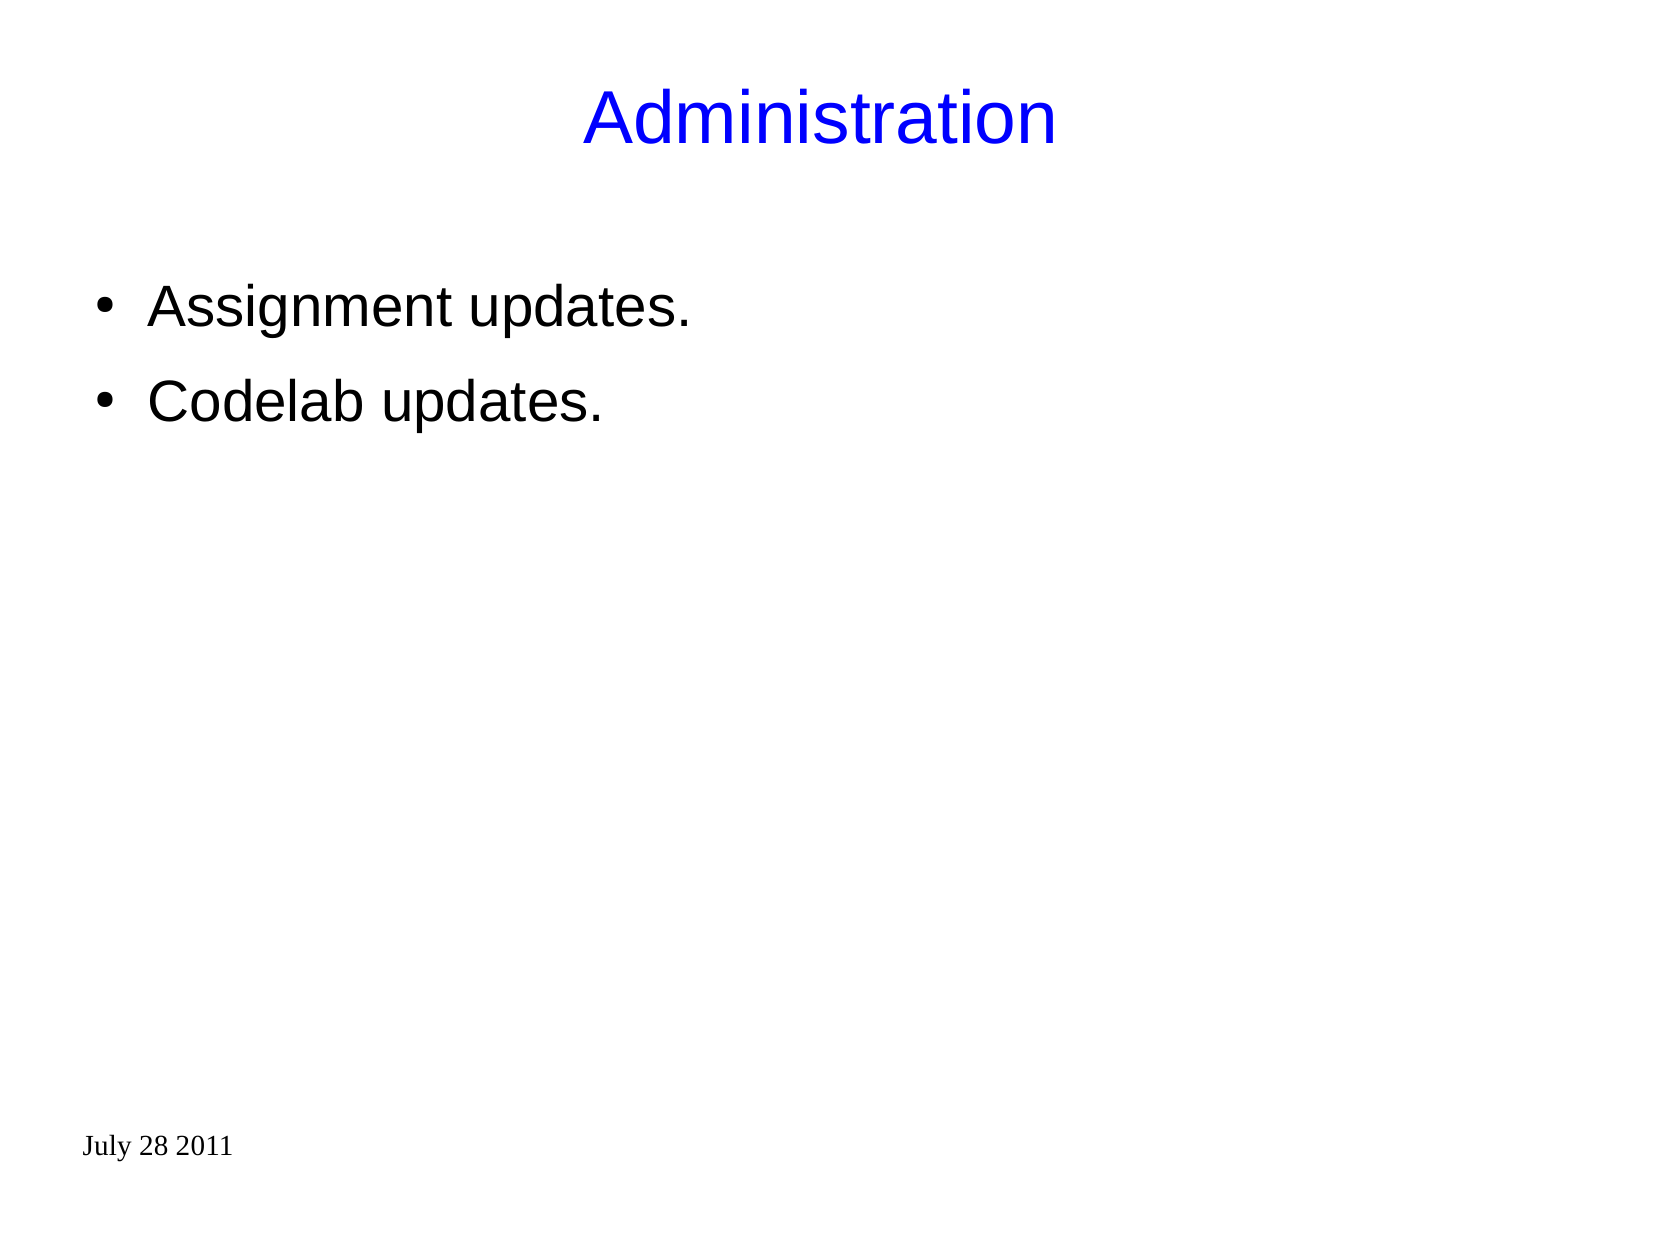

# Administration
Assignment updates.
Codelab updates.
July 28 2011